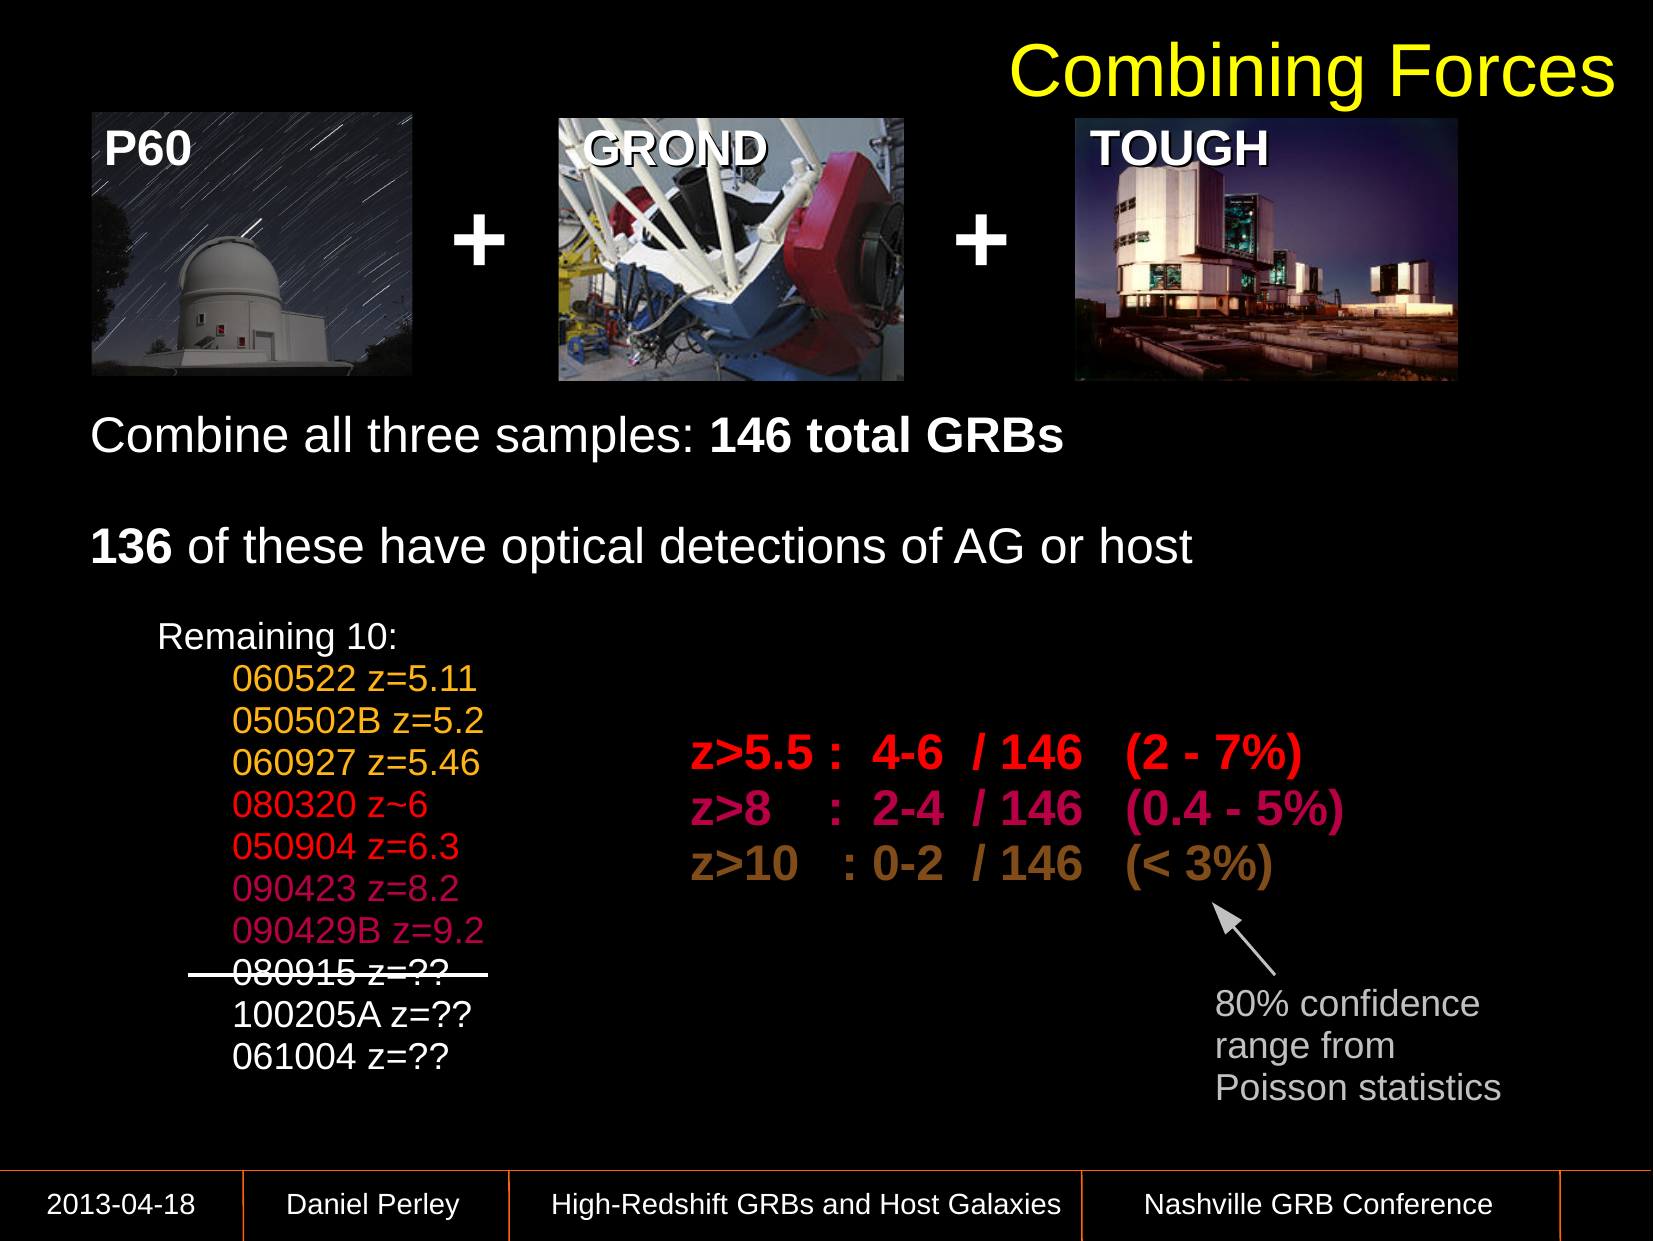

# Combining Forces
P60
GROND
TOUGH
+
+
Combine all three samples: 146 total GRBs
136 of these have optical detections of AG or host
Remaining 10:
	060522 z=5.11			050502B z=5.2
	060927 z=5.46			080320 z~6
	050904 z=6.3
	090423 z=8.2
	090429B z=9.2
	080915 z=??
 	100205A z=??
	061004 z=??
z>5.5 : 4-6 / 146 (2 - 7%)
z>8 : 2-4 / 146 (0.4 - 5%)
z>10 : 0-2 / 146 (< 3%)
80% confidence range from Poisson statistics